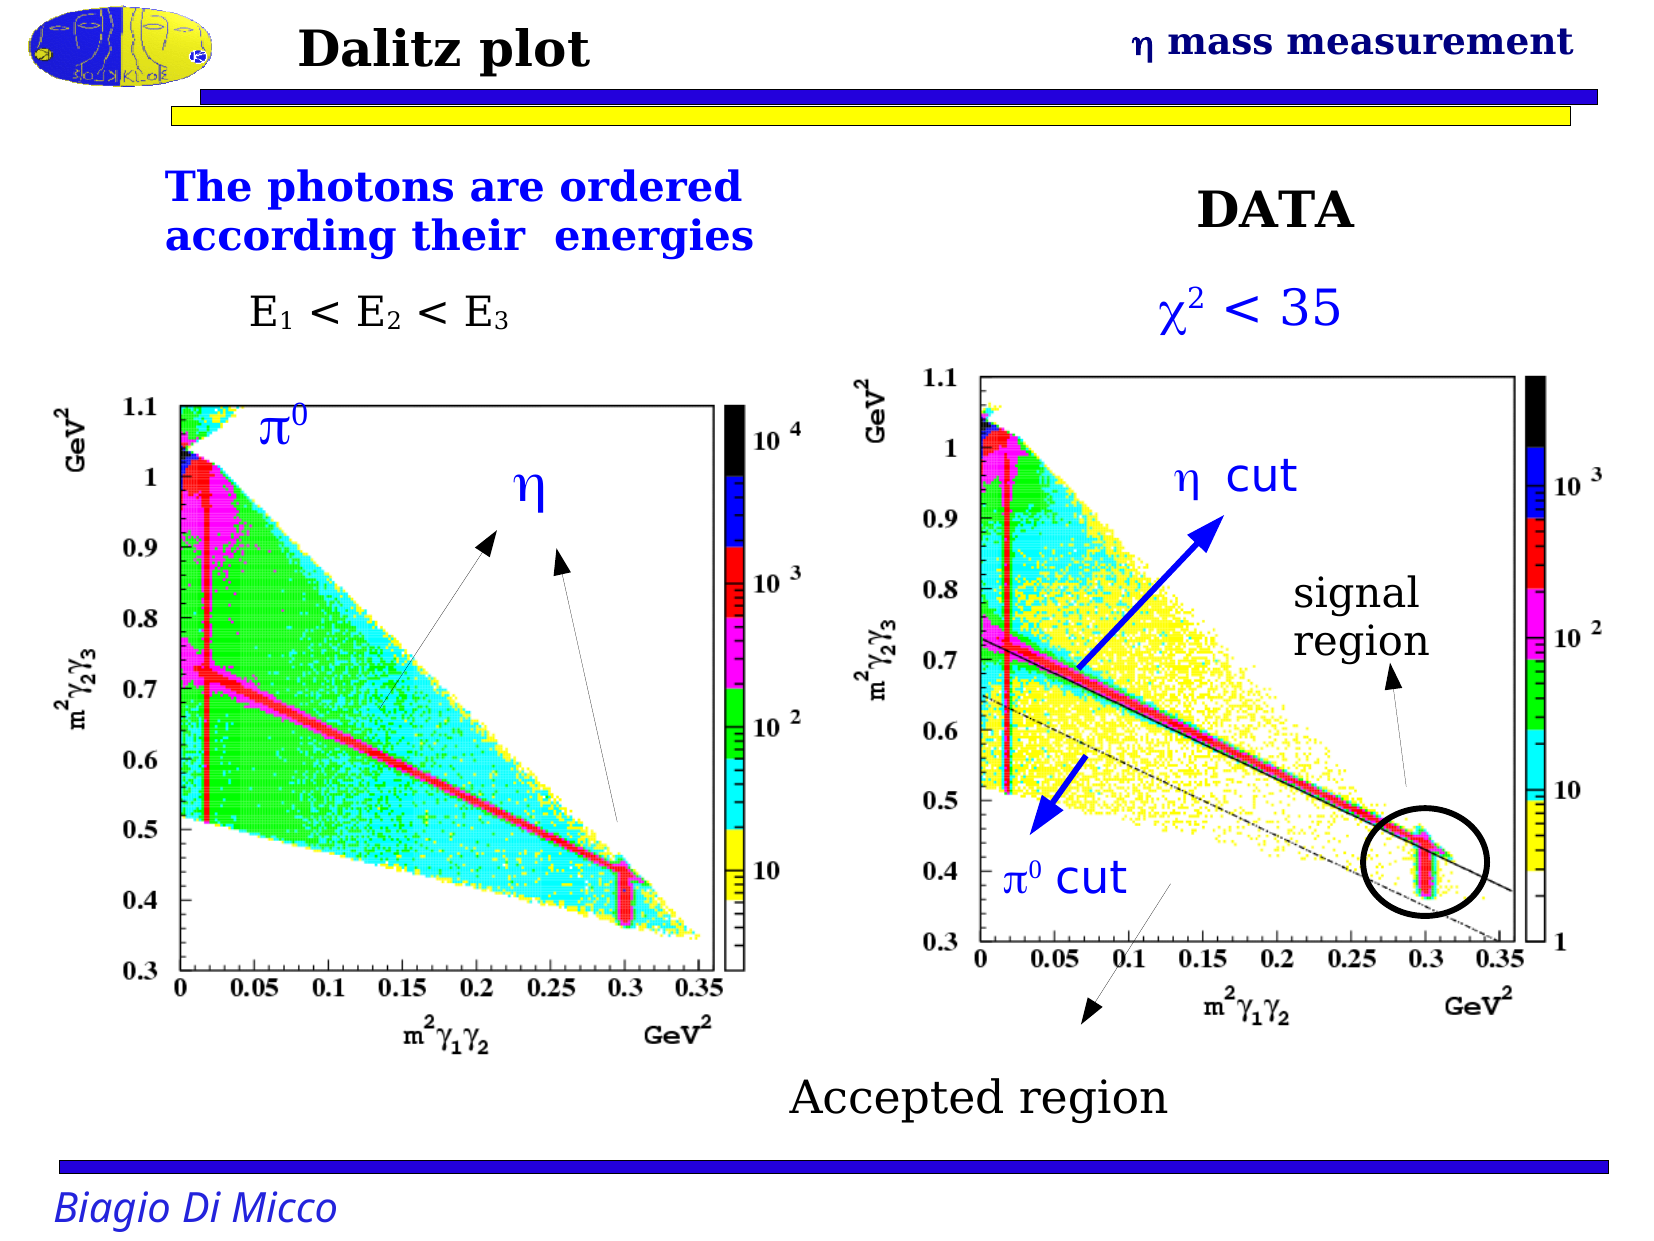

Dalitz plot
The photons are ordered according their energies
DATA
c2 < 35
E1 < E2 < E3
p0
 cut
h
signal region
p0 cut
Accepted region